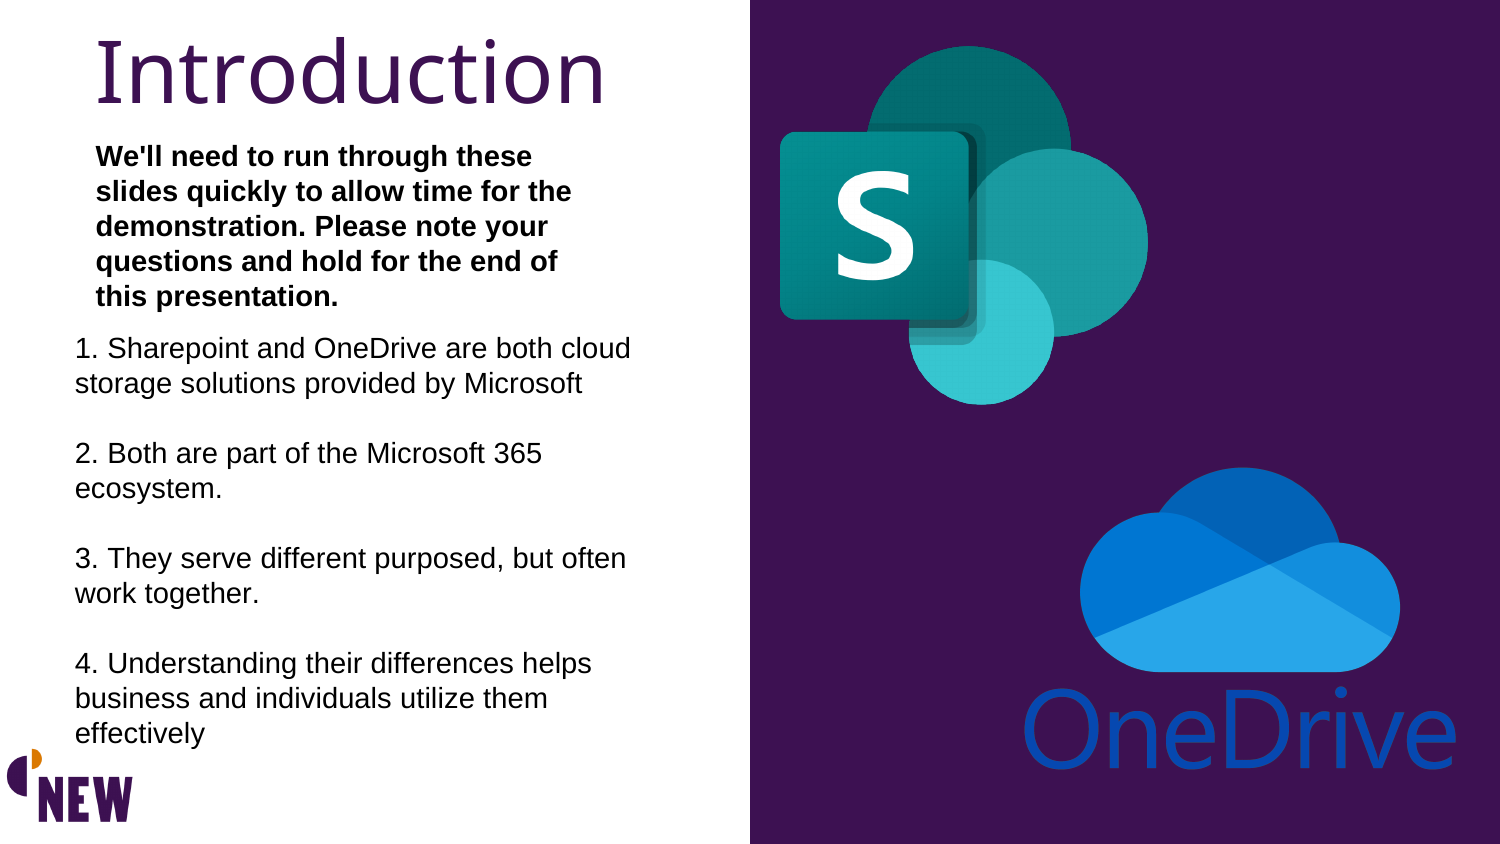

# Introduction
We'll need to run through these slides quickly to allow time for the demonstration. Please note your questions and hold for the end of this presentation.
1. Sharepoint and OneDrive are both cloud storage solutions provided by Microsoft
2. Both are part of the Microsoft 365 ecosystem.
3. They serve different purposed, but often work together.
4. Understanding their differences helps business and individuals utilize them effectively